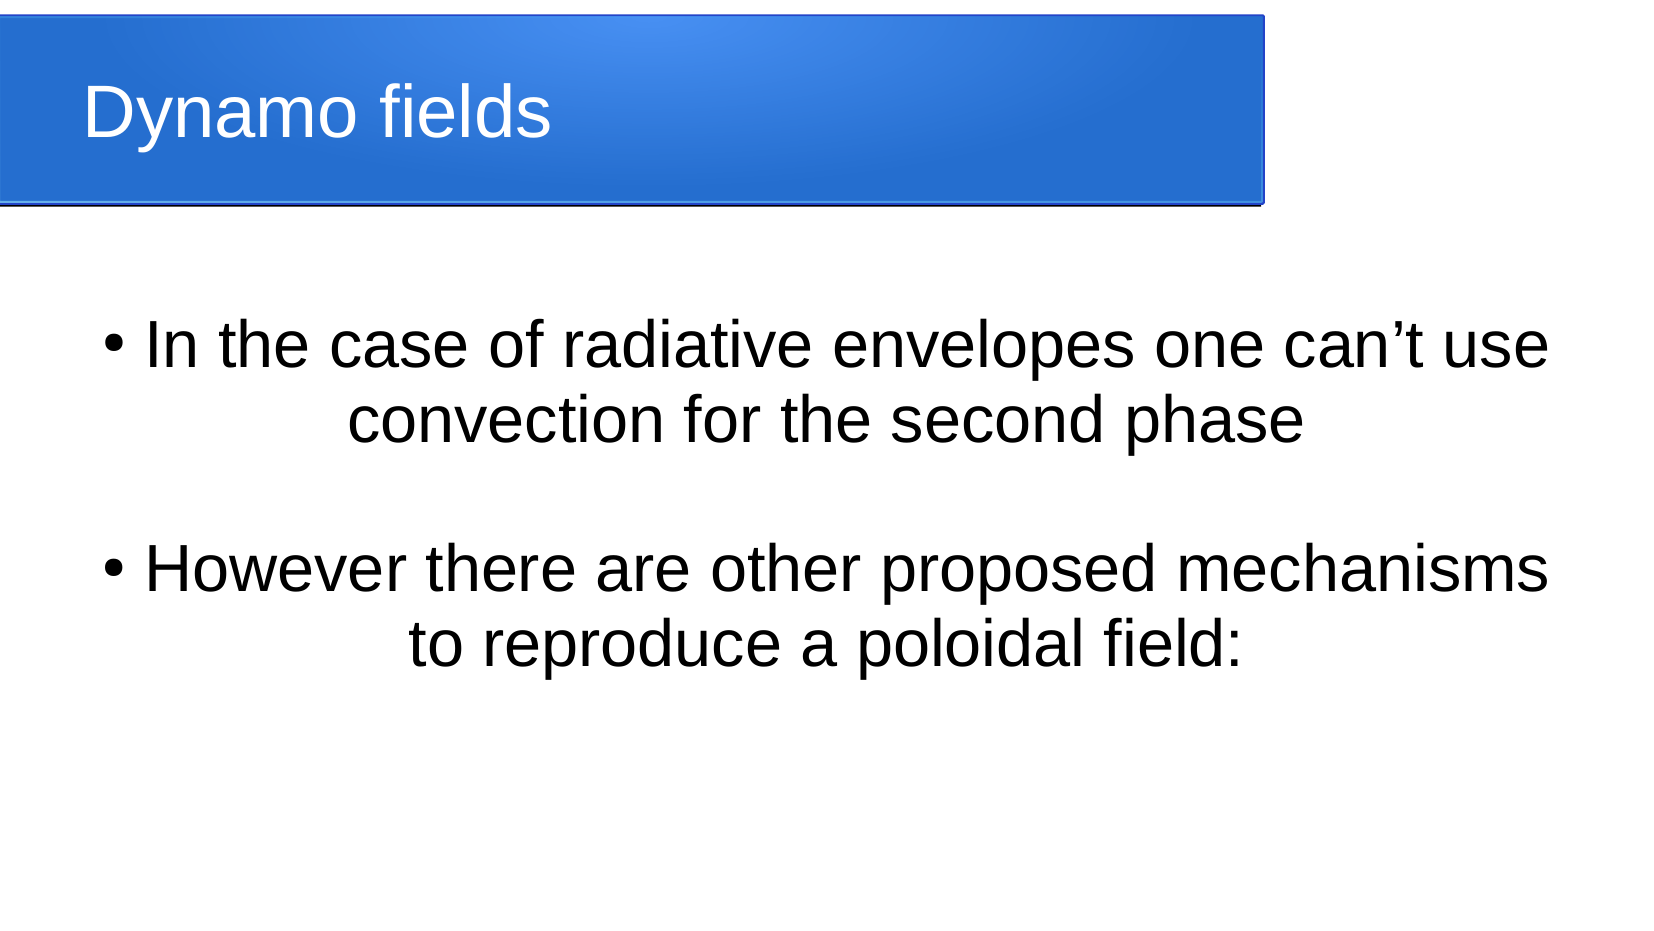

# Dynamo fields
 In the case of radiative envelopes one can’t use convection for the second phase
 However there are other proposed mechanisms to reproduce a poloidal field: